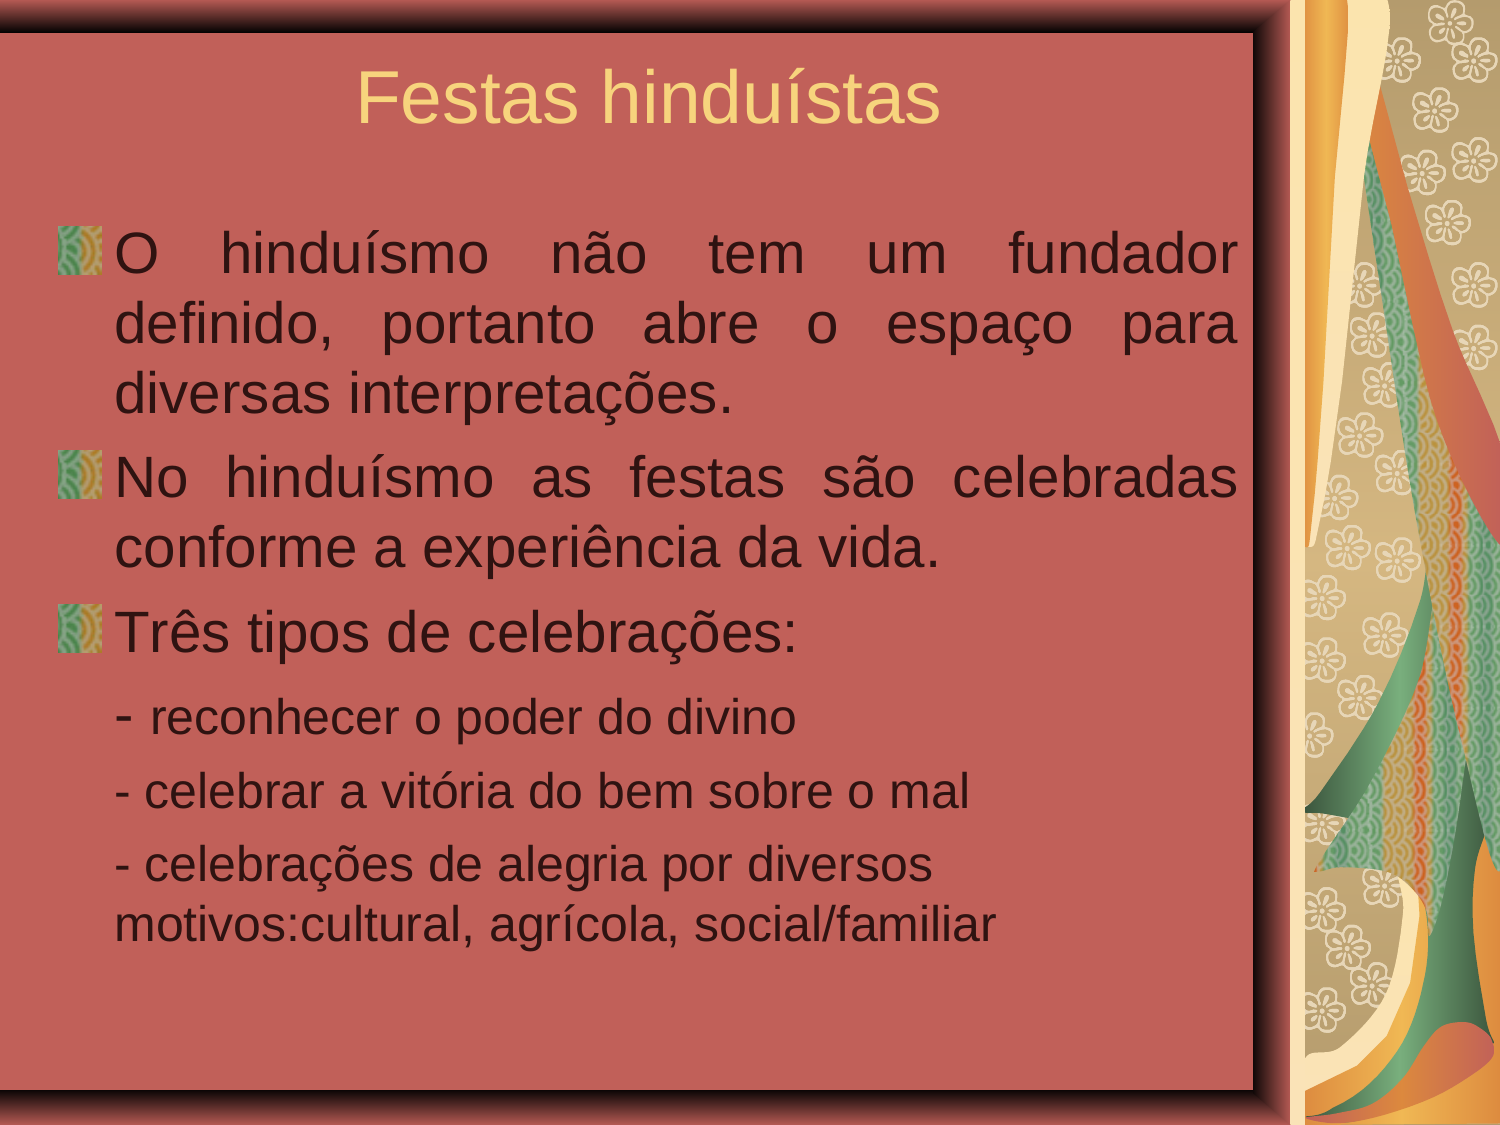

# Festas hinduístas
O hinduísmo não tem um fundador definido, portanto abre o espaço para diversas interpretações.
No hinduísmo as festas são celebradas conforme a experiência da vida.
Três tipos de celebrações:
	- reconhecer o poder do divino
	- celebrar a vitória do bem sobre o mal
	- celebrações de alegria por diversos motivos:cultural, agrícola, social/familiar